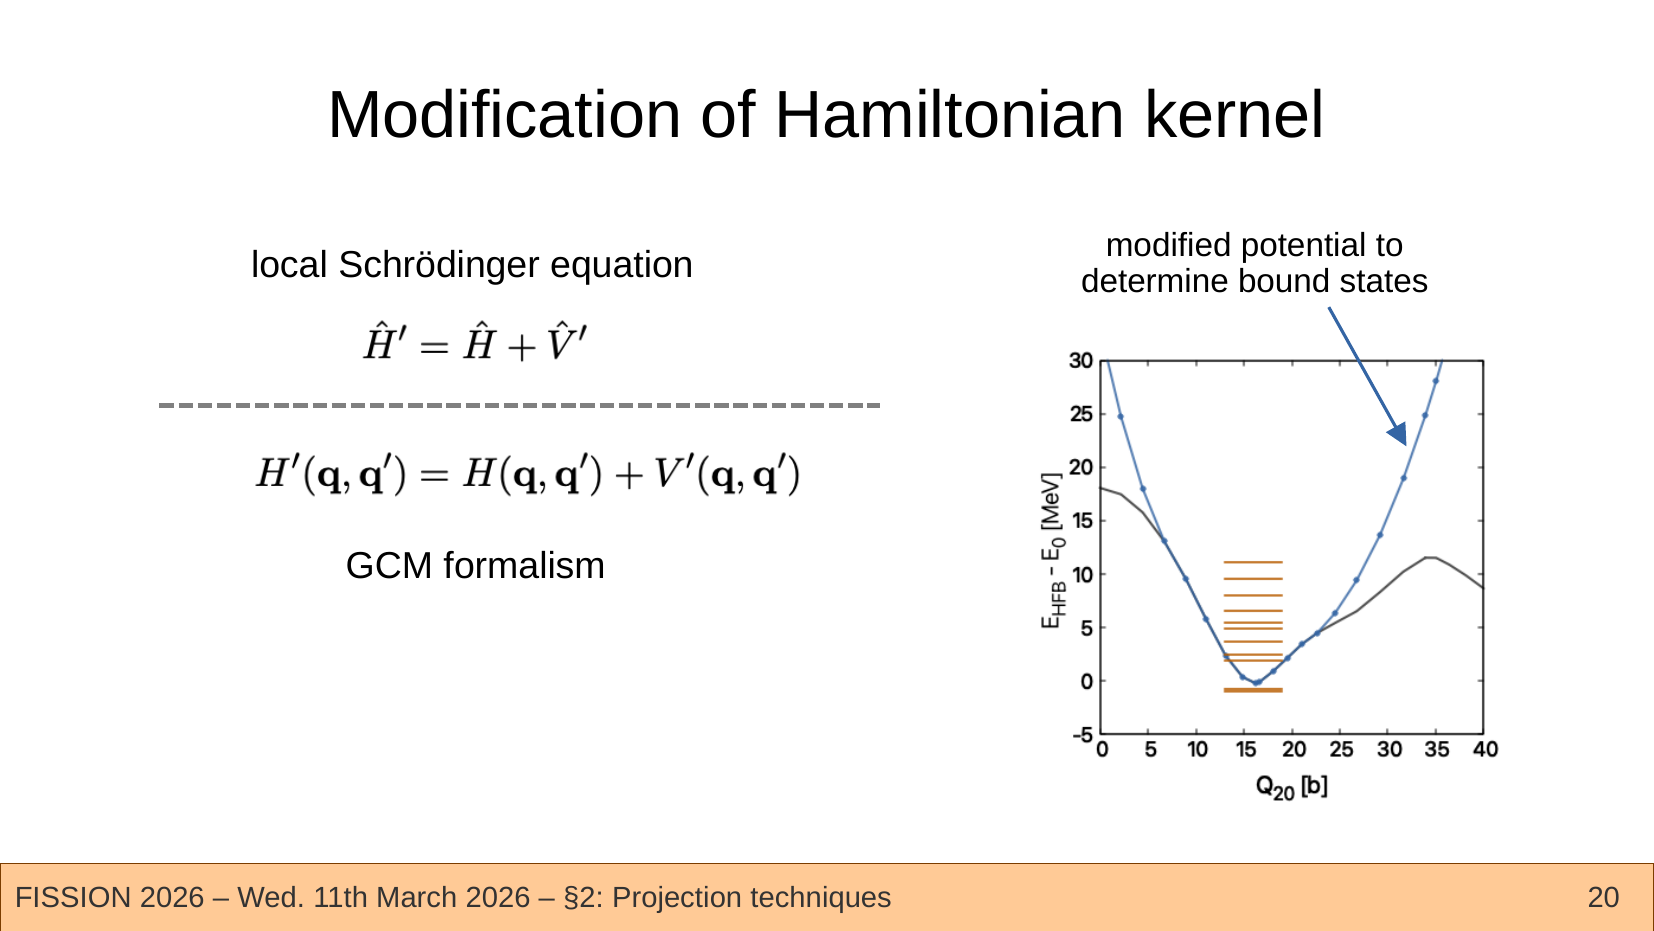

# Modification of Hamiltonian kernel
modified potential to determine bound states
local Schrödinger equation
GCM formalism
FISSION 2026 – Wed. 11th March 2026 – §2: Projection techniques